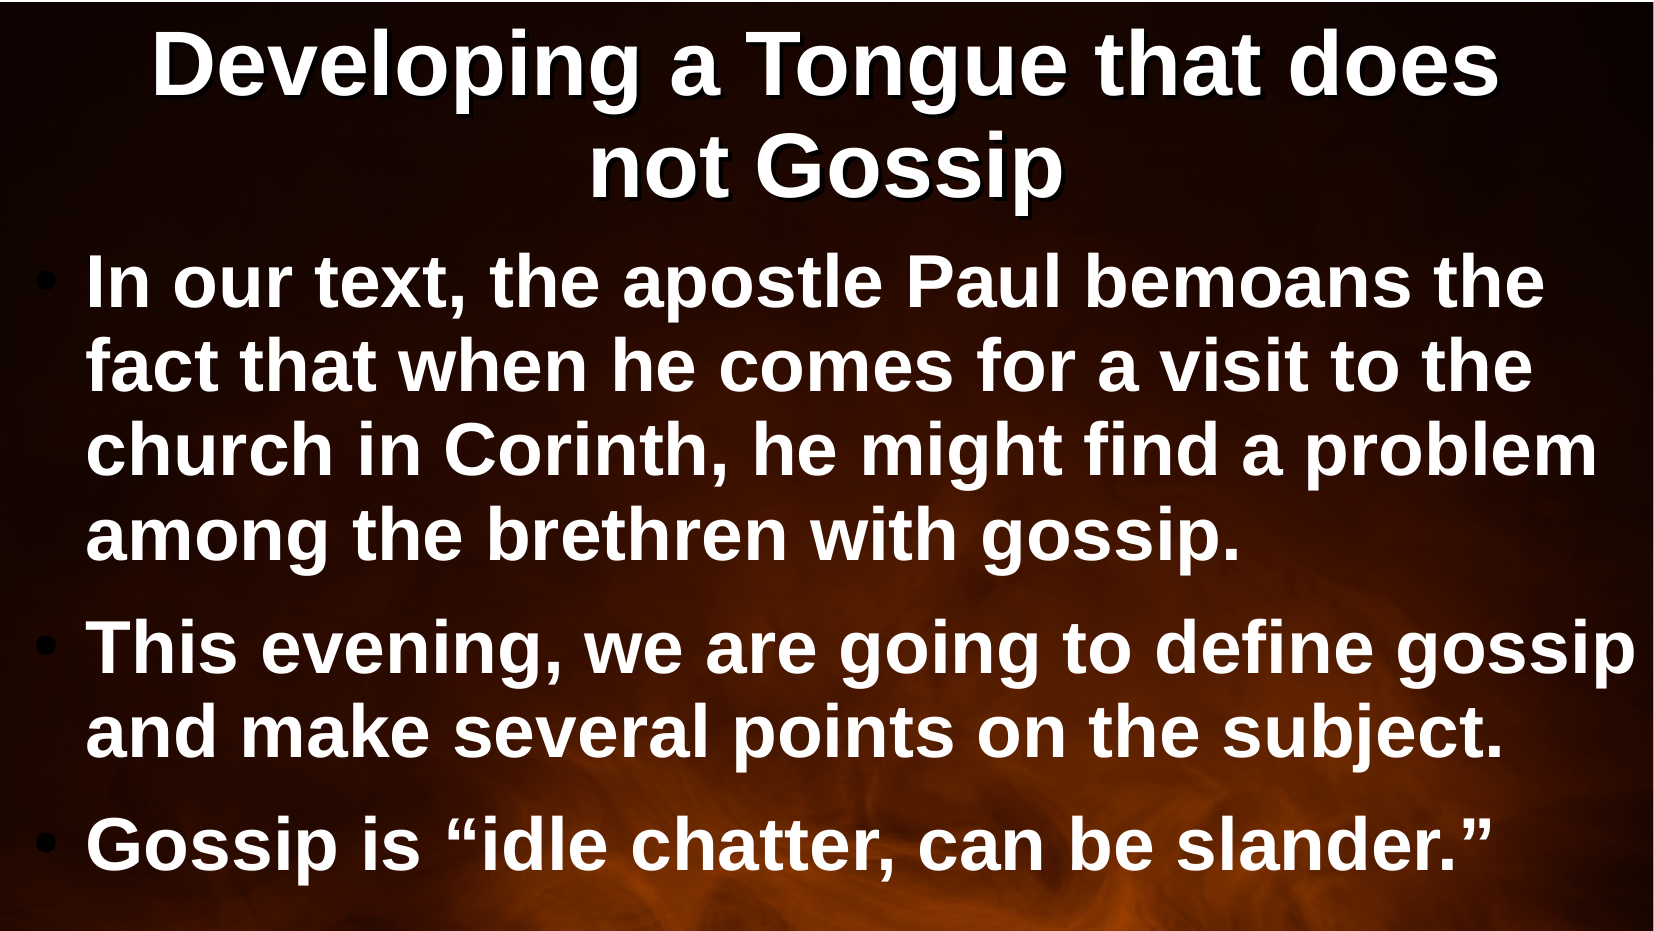

# Developing a Tongue that does not Gossip
In our text, the apostle Paul bemoans the fact that when he comes for a visit to the church in Corinth, he might find a problem among the brethren with gossip.
This evening, we are going to define gossip and make several points on the subject.
Gossip is “idle chatter, can be slander.”